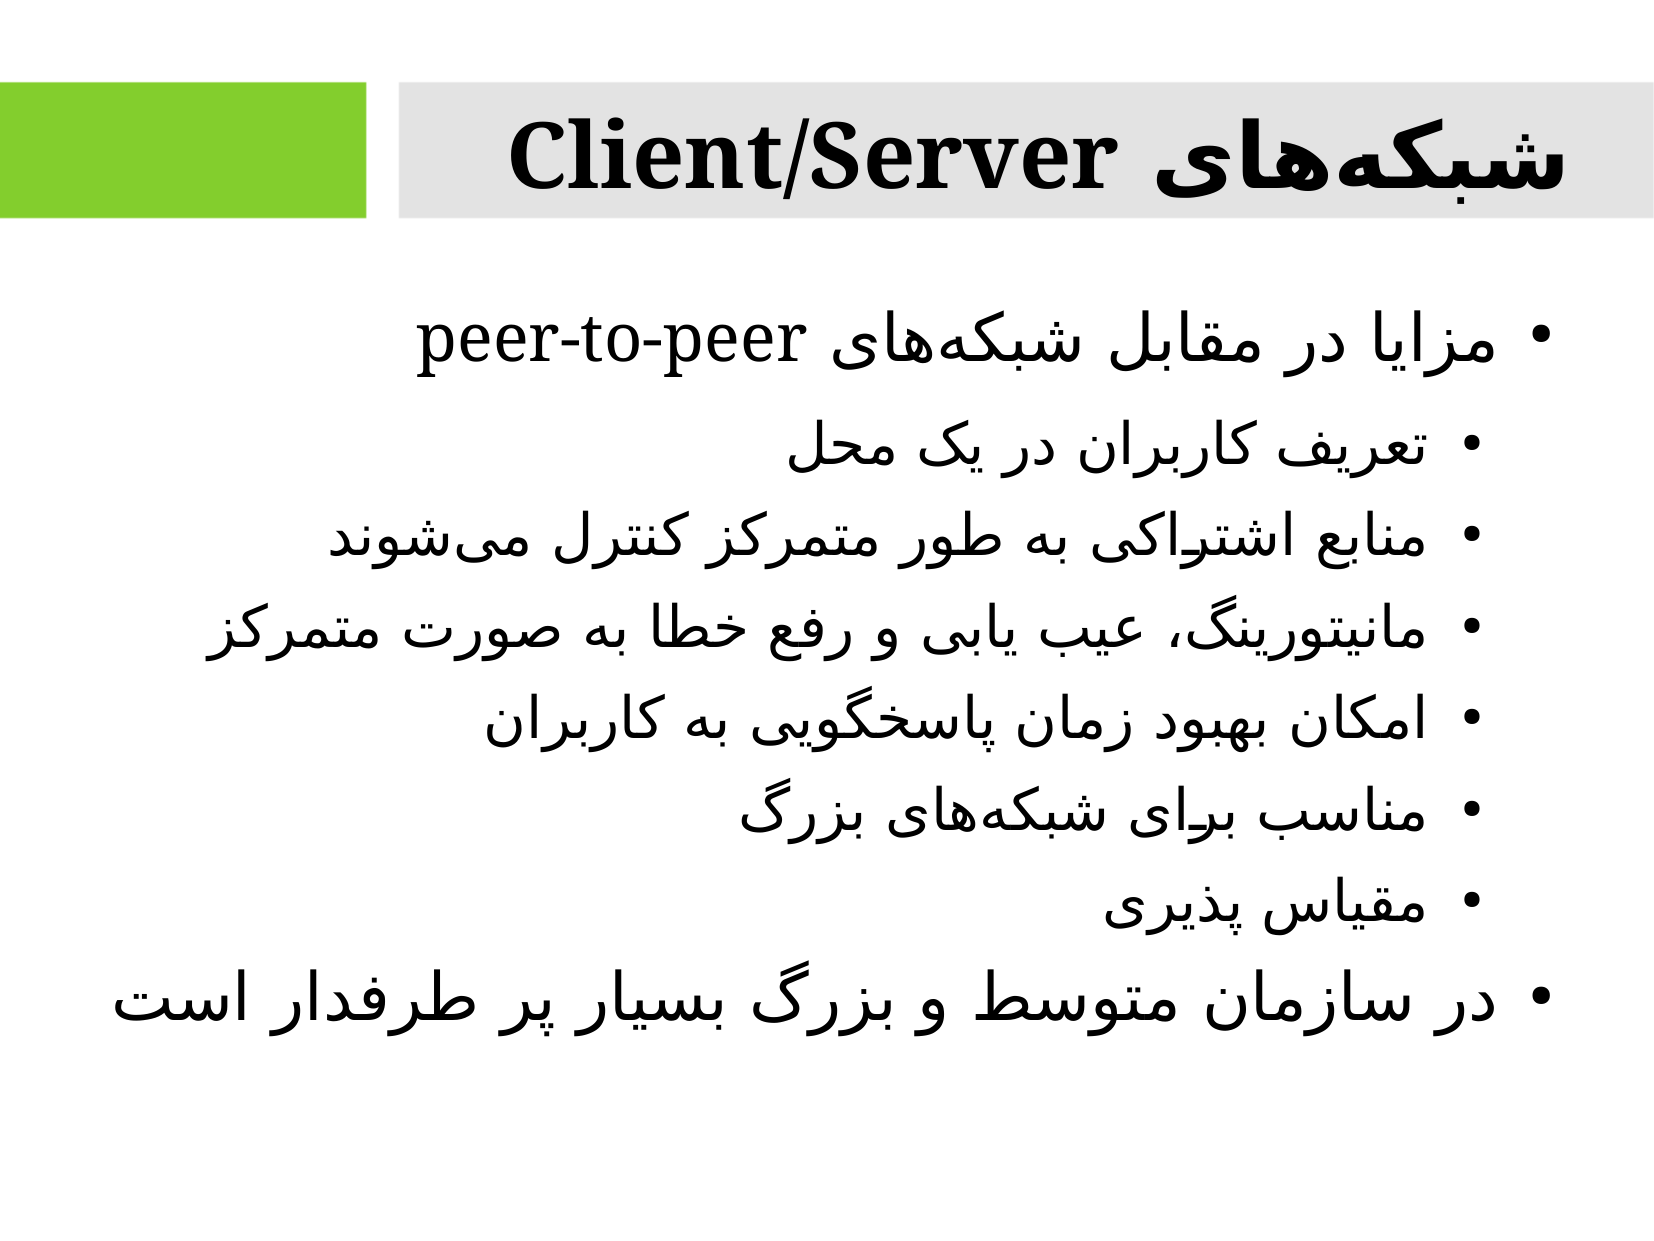

# شبکه‌های Client/Server
مزایا در مقابل شبکه‌های peer-to-peer
تعریف کاربران در یک محل
منابع اشتراکی به طور متمرکز کنترل می‌شوند
مانیتورینگ، عیب یابی و رفع خطا به صورت متمرکز
امکان بهبود زمان پاسخگویی به کاربران
مناسب برای شبکه‌های بزرگ
مقیاس پذیری
در سازمان متوسط و بزرگ بسیار پر طرفدار است